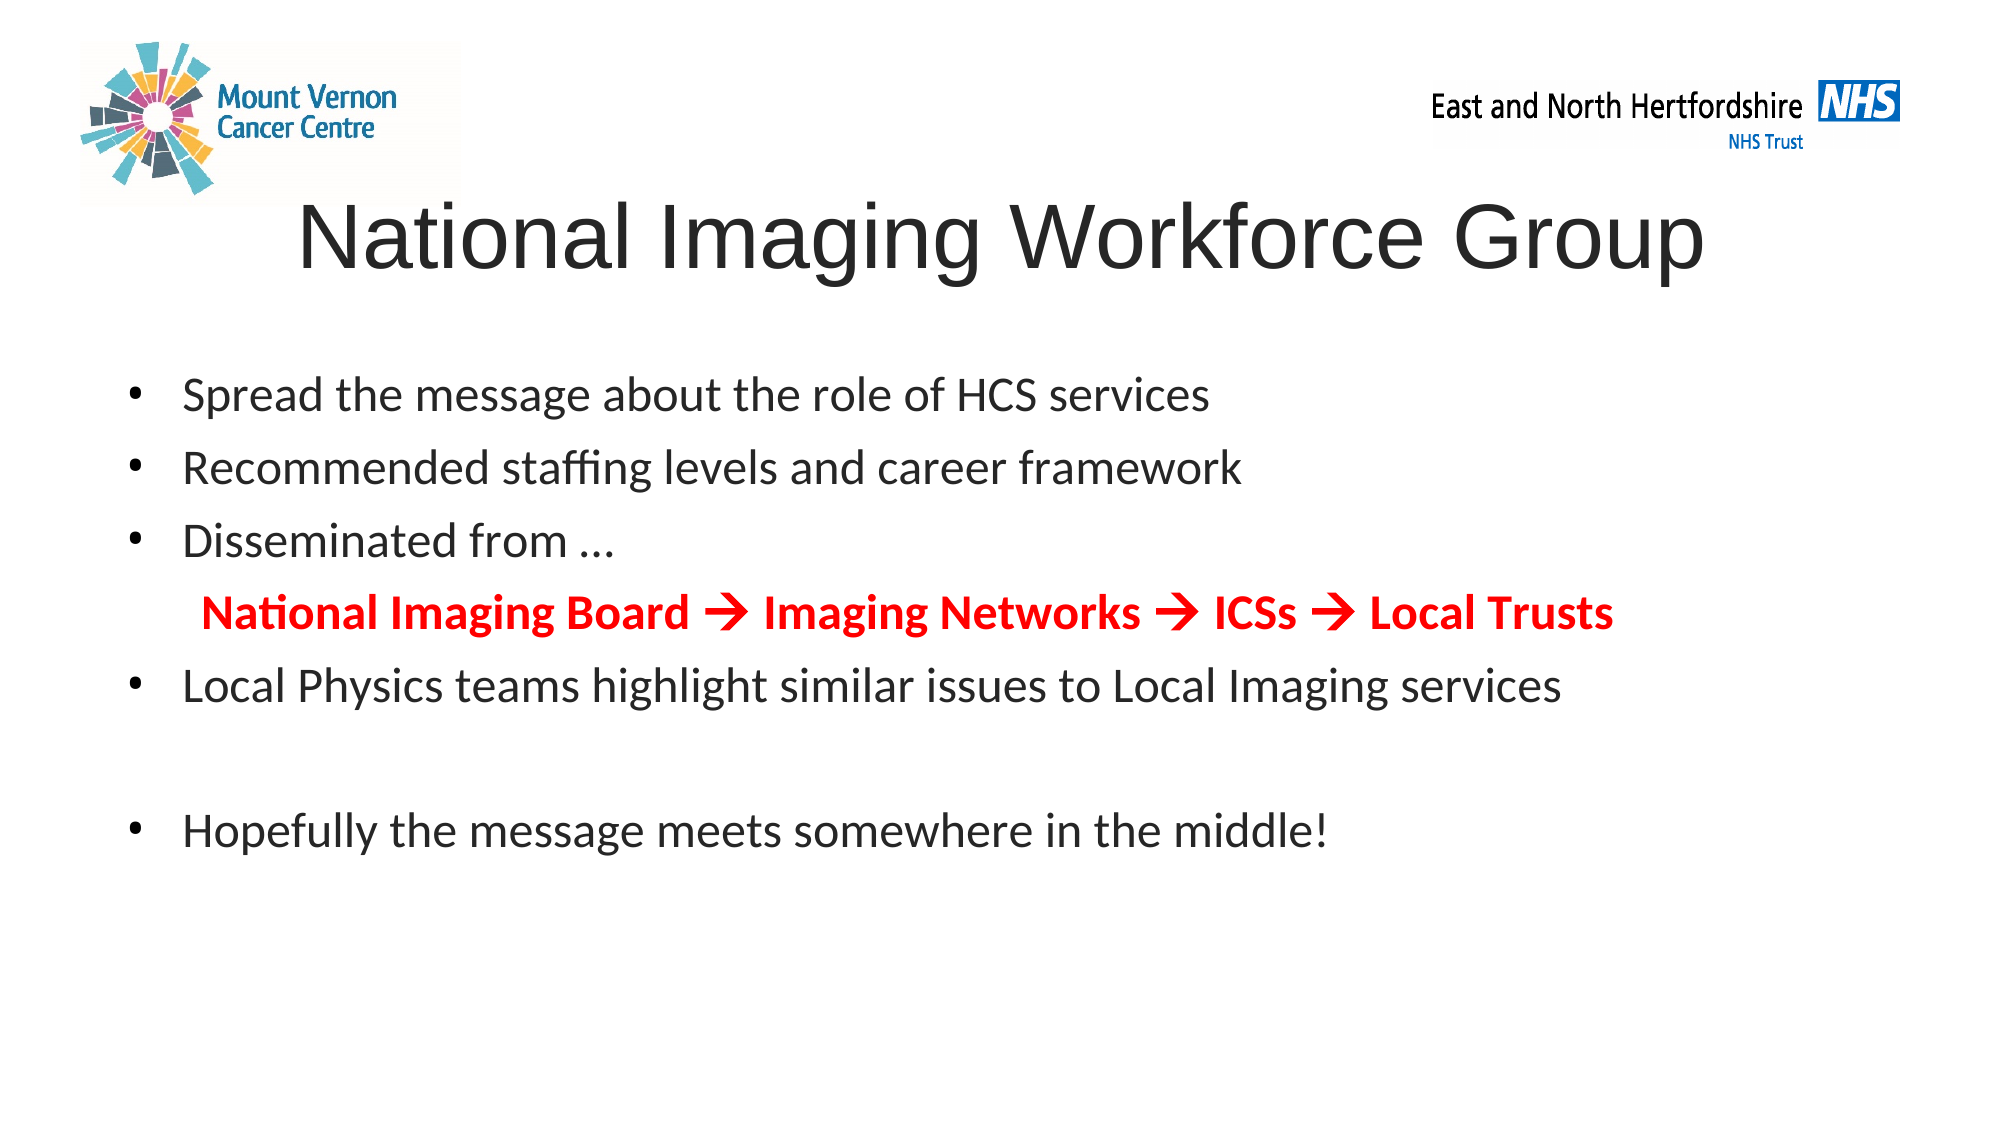

# National Imaging Workforce Group
Spread the message about the role of HCS services
Recommended staffing levels and career framework
Disseminated from …
	National Imaging Board  Imaging Networks  ICSs  Local Trusts
Local Physics teams highlight similar issues to Local Imaging services
Hopefully the message meets somewhere in the middle!